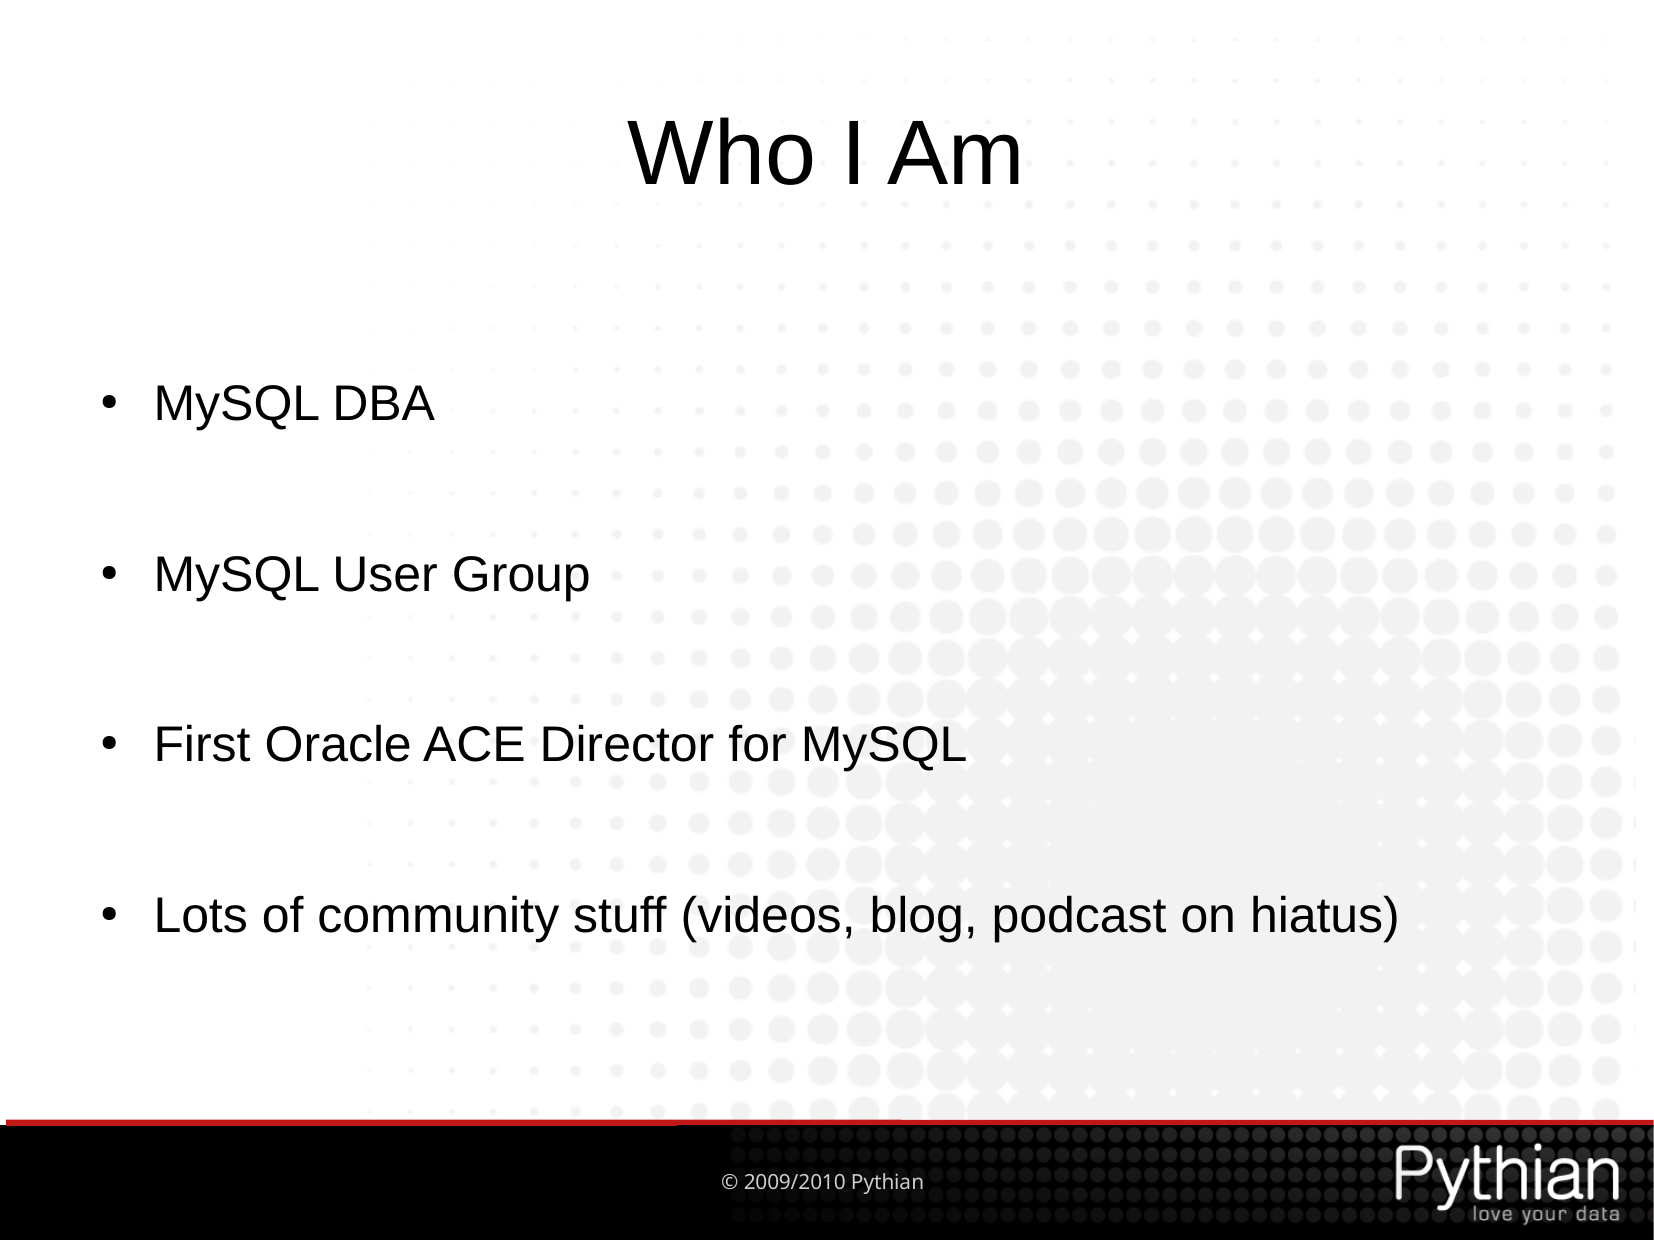

# Who I Am
MySQL DBA
MySQL User Group
First Oracle ACE Director for MySQL
Lots of community stuff (videos, blog, podcast on hiatus)